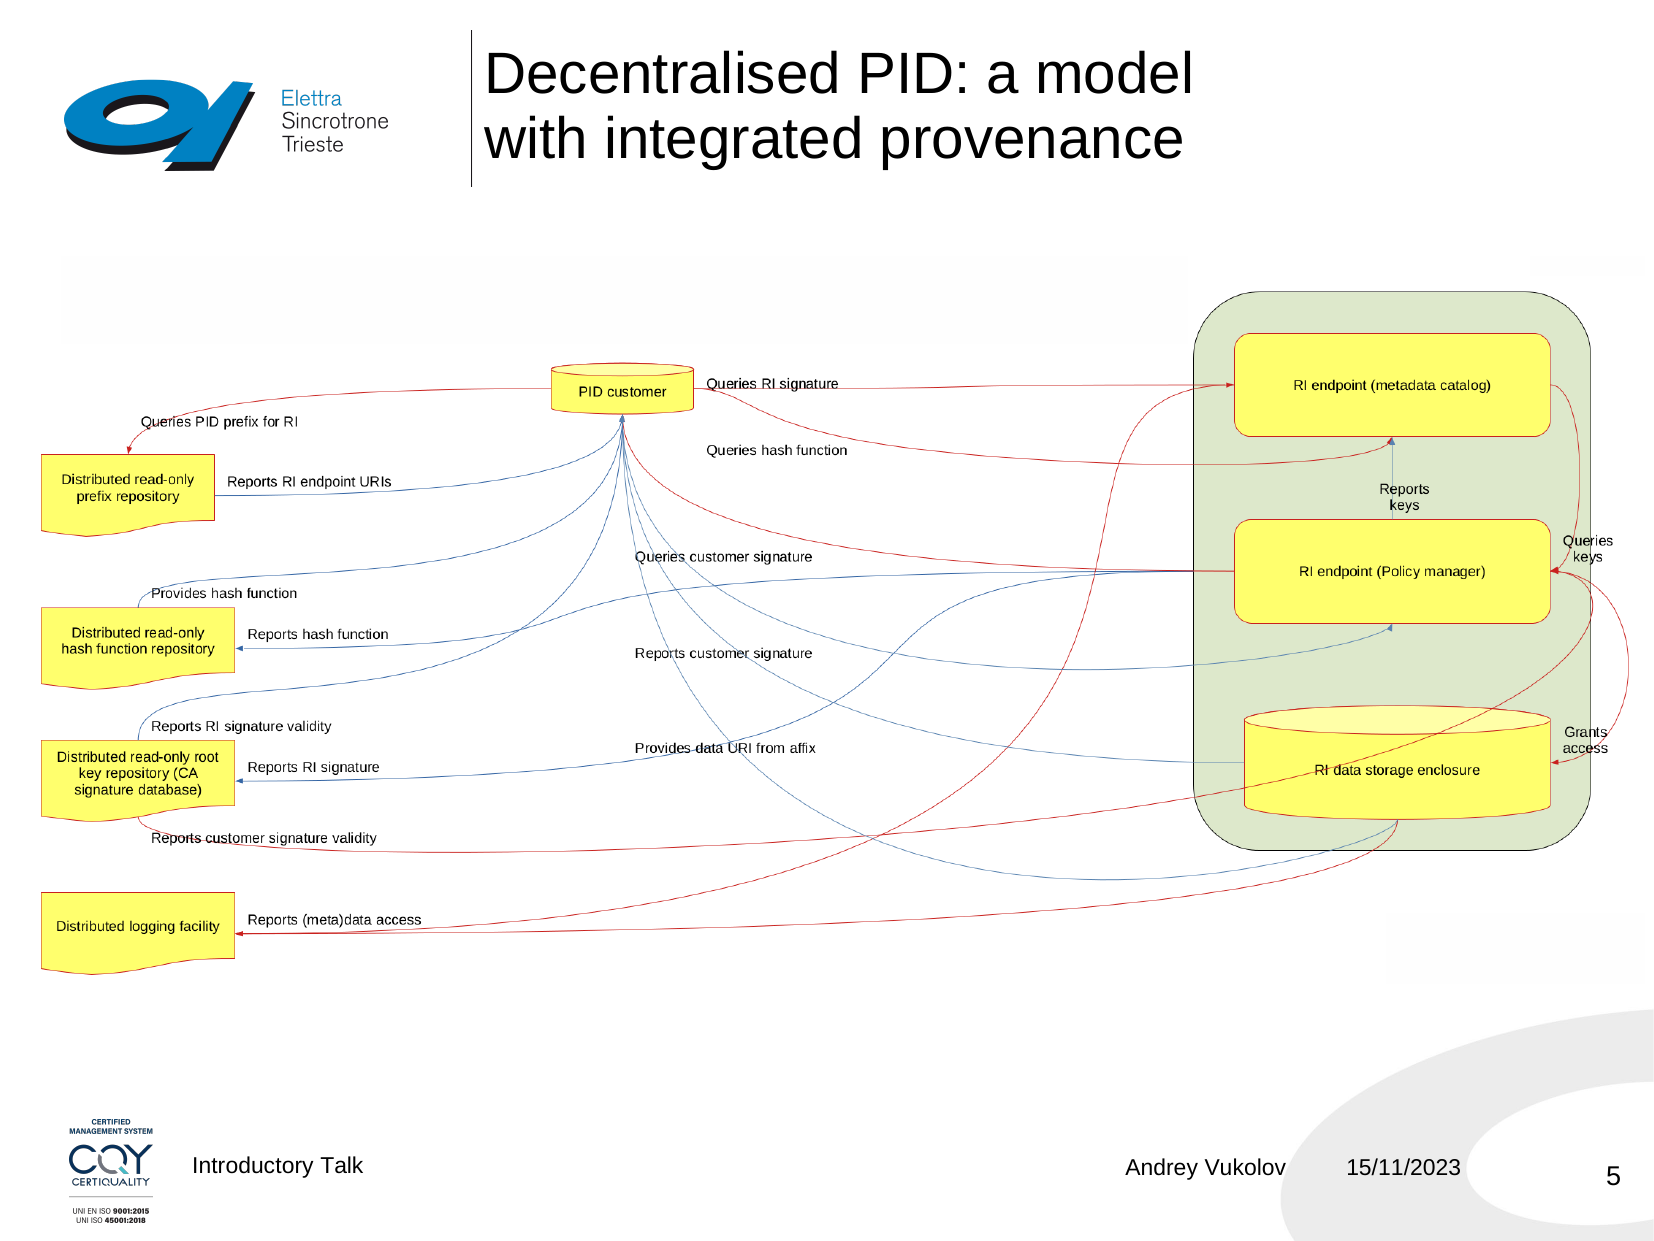

# Decentralised PID: a model with integrated provenance